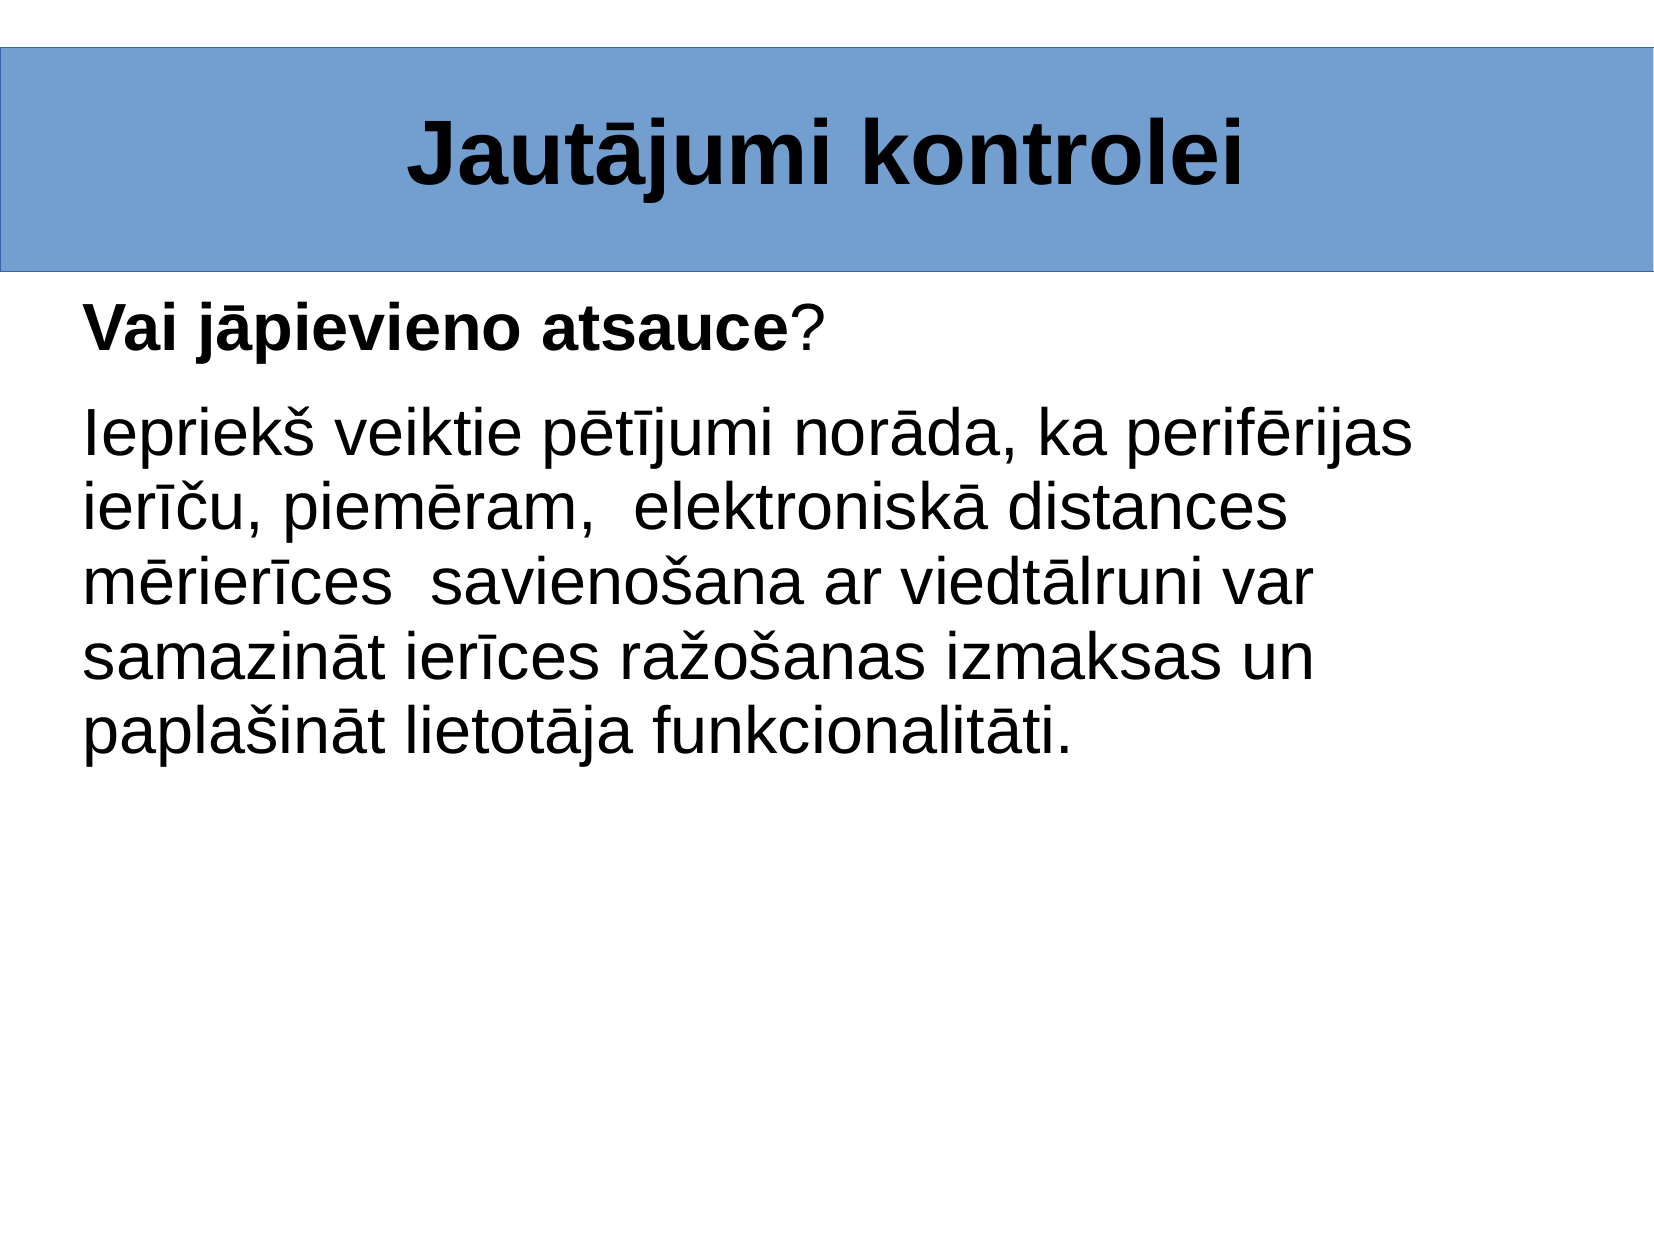

# Jautājumi kontrolei
Vai jāpievieno atsauce?
Iepriekš veiktie pētījumi norāda, ka perifērijas ierīču, piemēram, elektroniskā distances mērierīces savienošana ar viedtālruni var samazināt ierīces ražošanas izmaksas un paplašināt lietotāja funkcionalitāti.